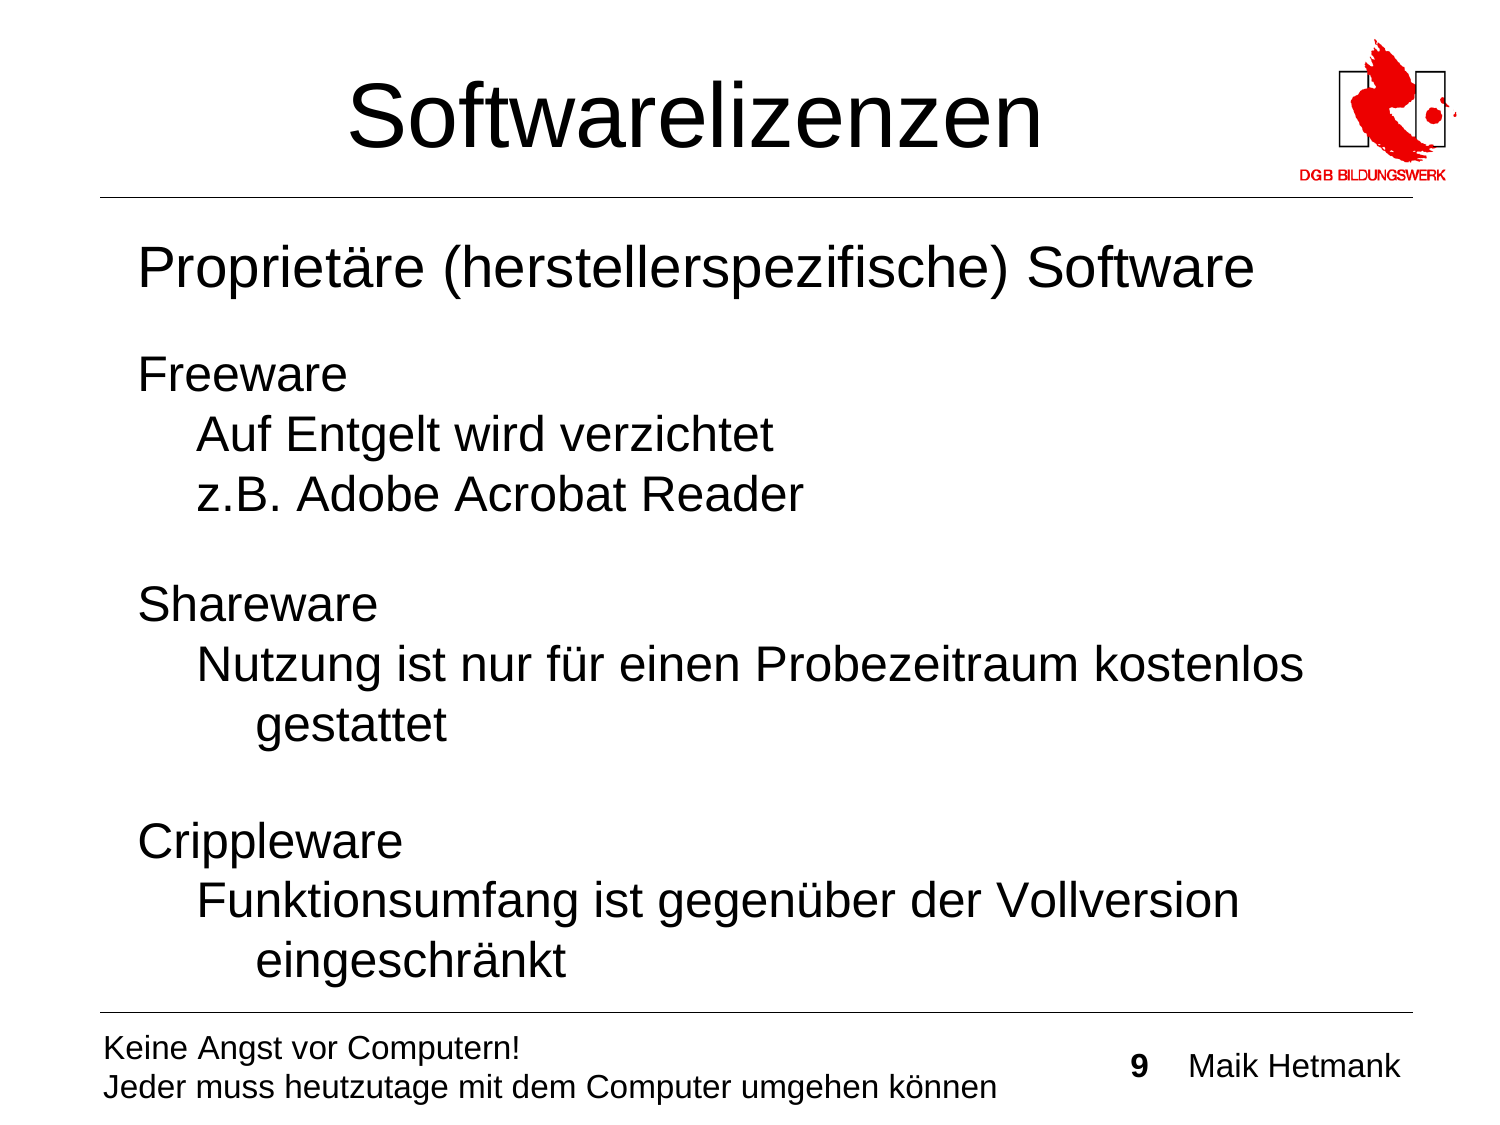

# Softwarelizenzen
Proprietäre (herstellerspezifische) Software
Freeware
Auf Entgelt wird verzichtet
z.B. Adobe Acrobat Reader
Shareware
Nutzung ist nur für einen Probezeitraum kostenlos gestattet
Crippleware
Funktionsumfang ist gegenüber der Vollversion eingeschränkt